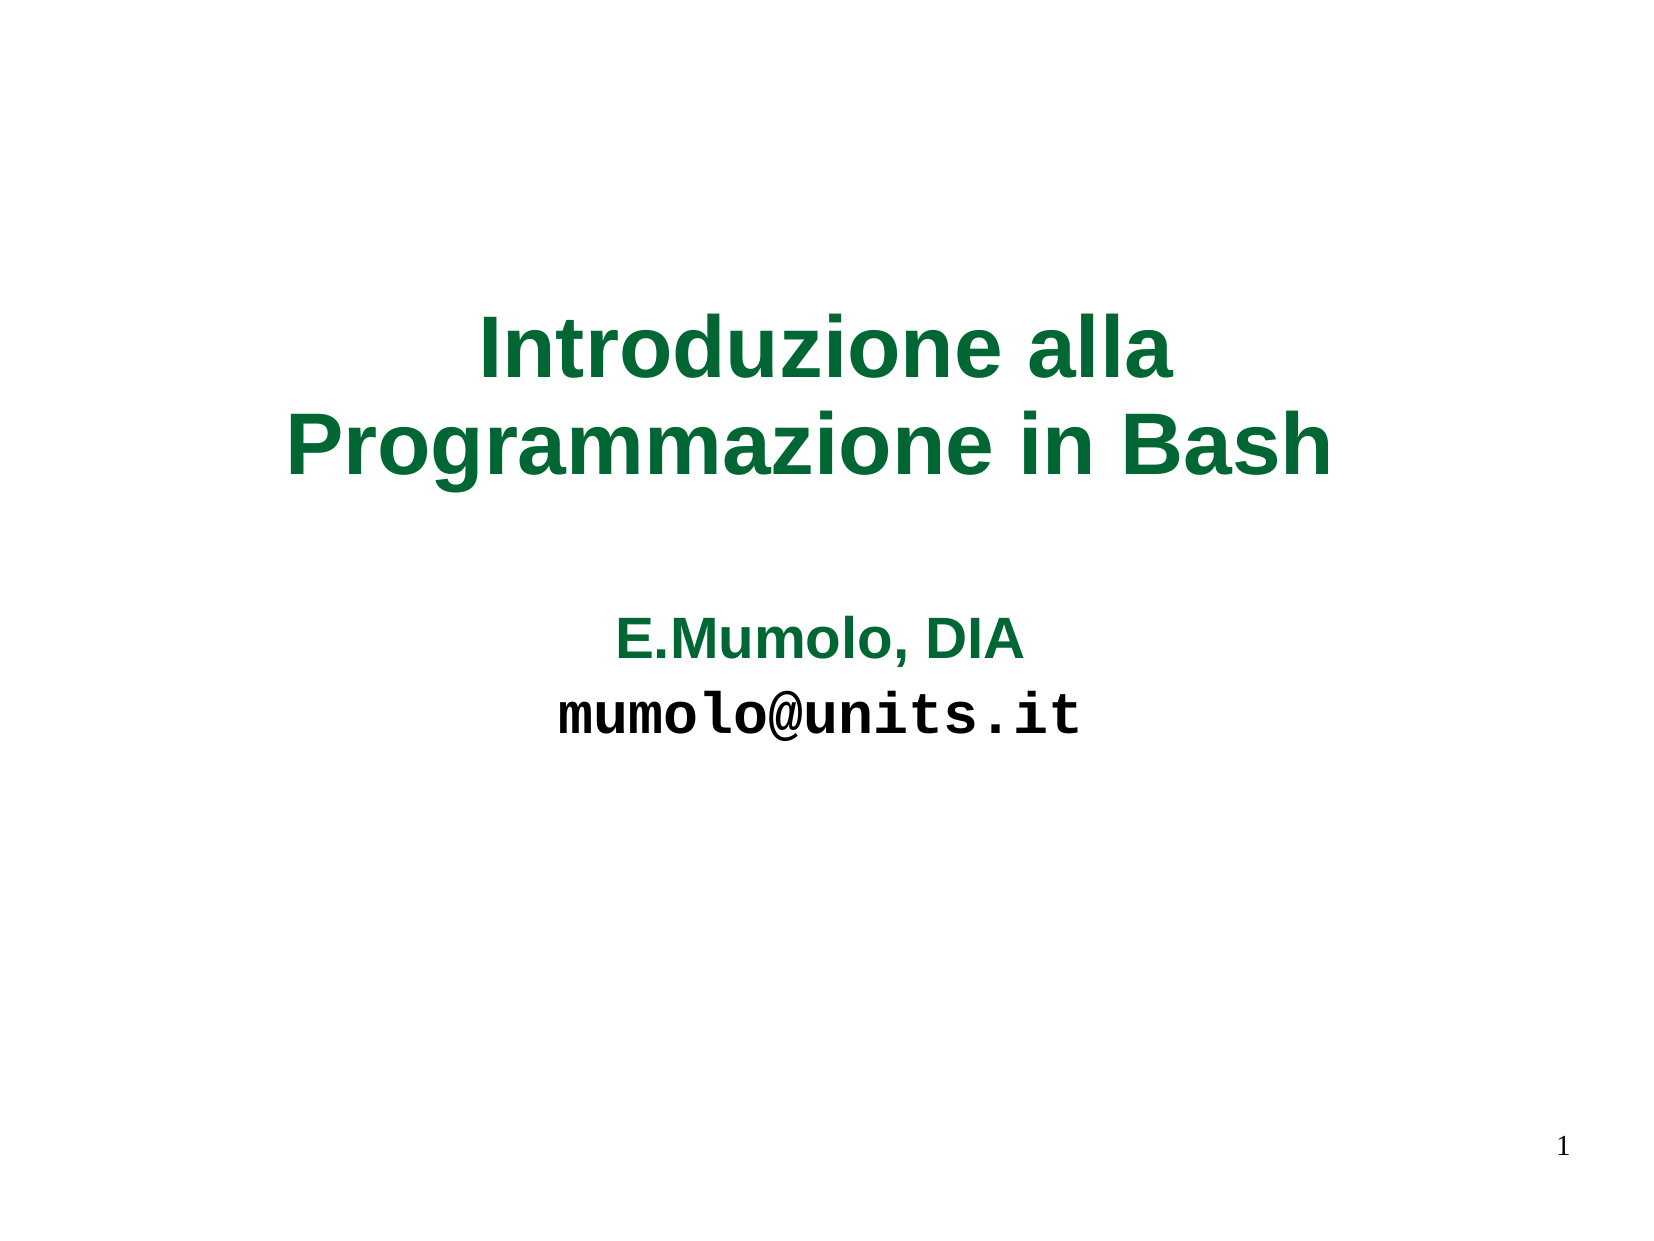

# Introduzione alla Programmazione in Bash
E.Mumolo, DIA
mumolo@units.it
1